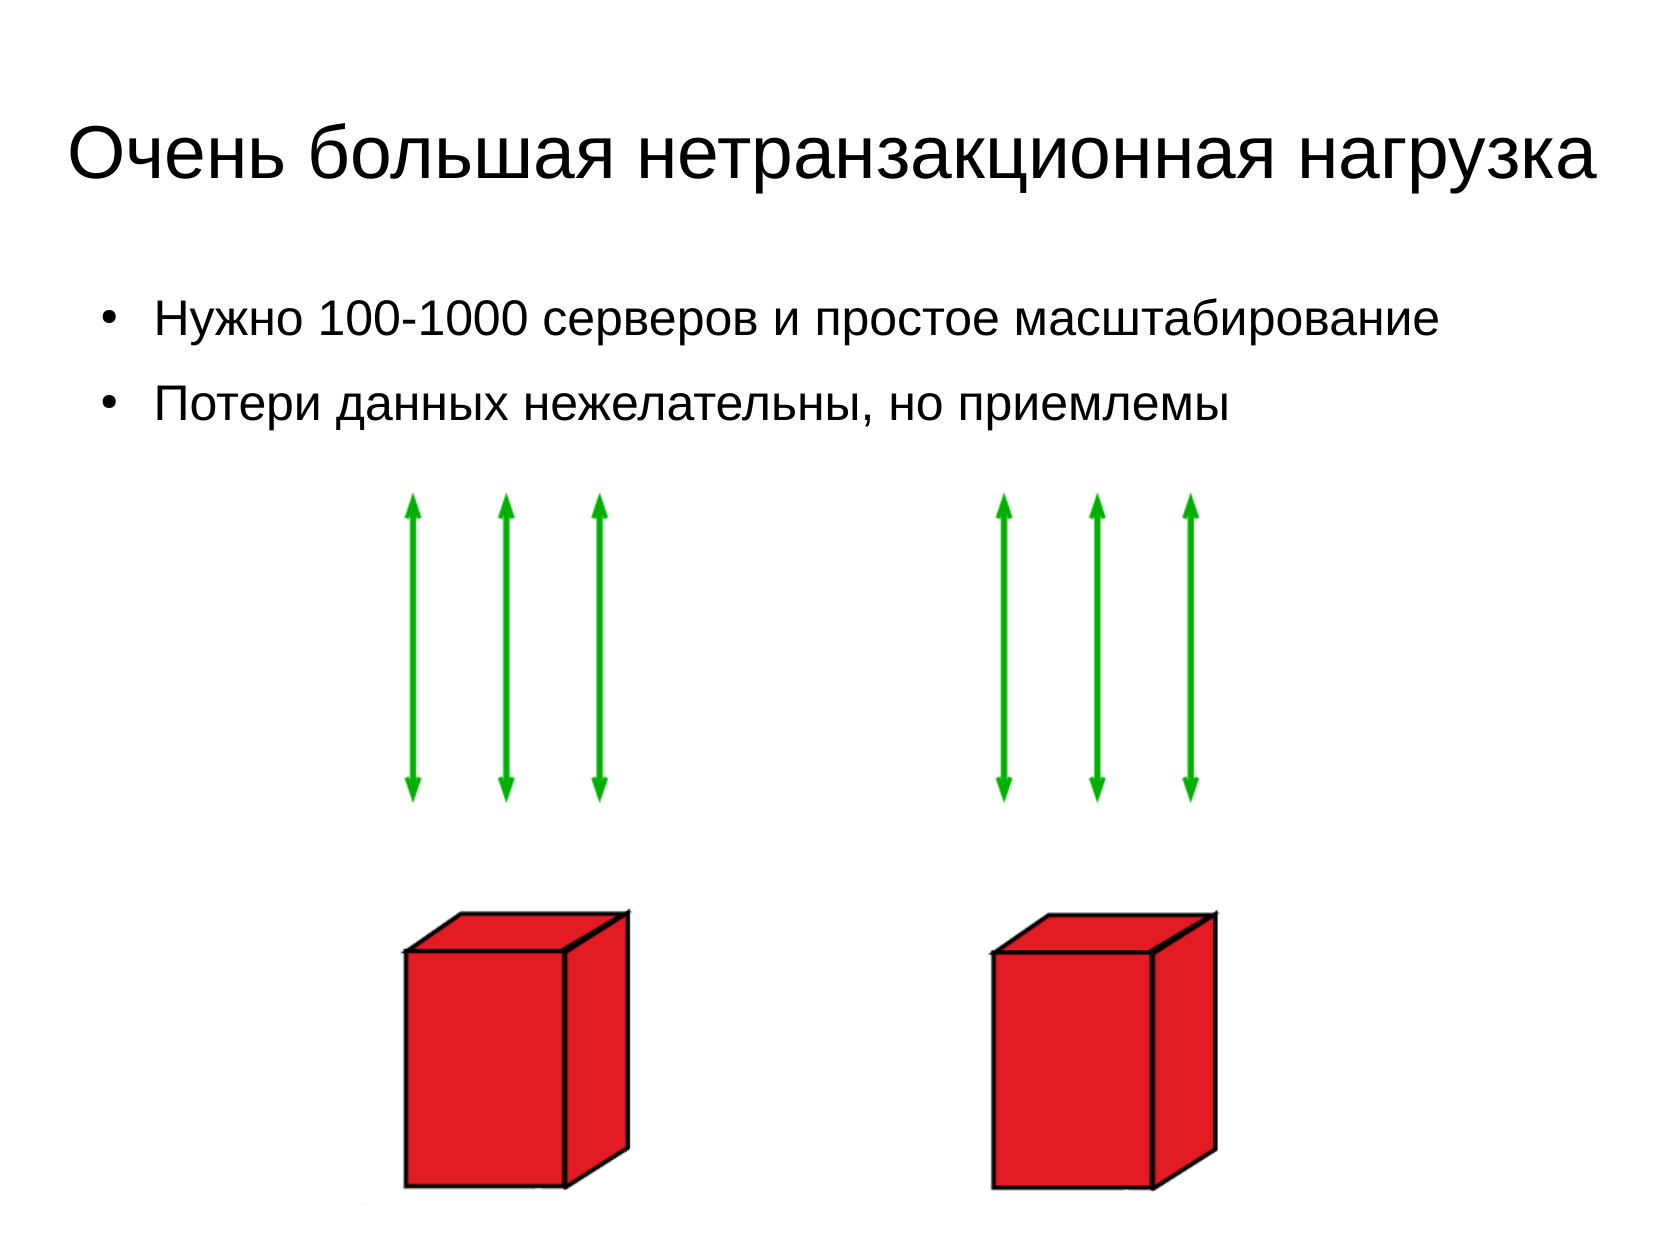

# Очень большая нетранзакционная нагрузка
Нужно 100-1000 серверов и простое масштабирование
Потери данных нежелательны, но приемлемы